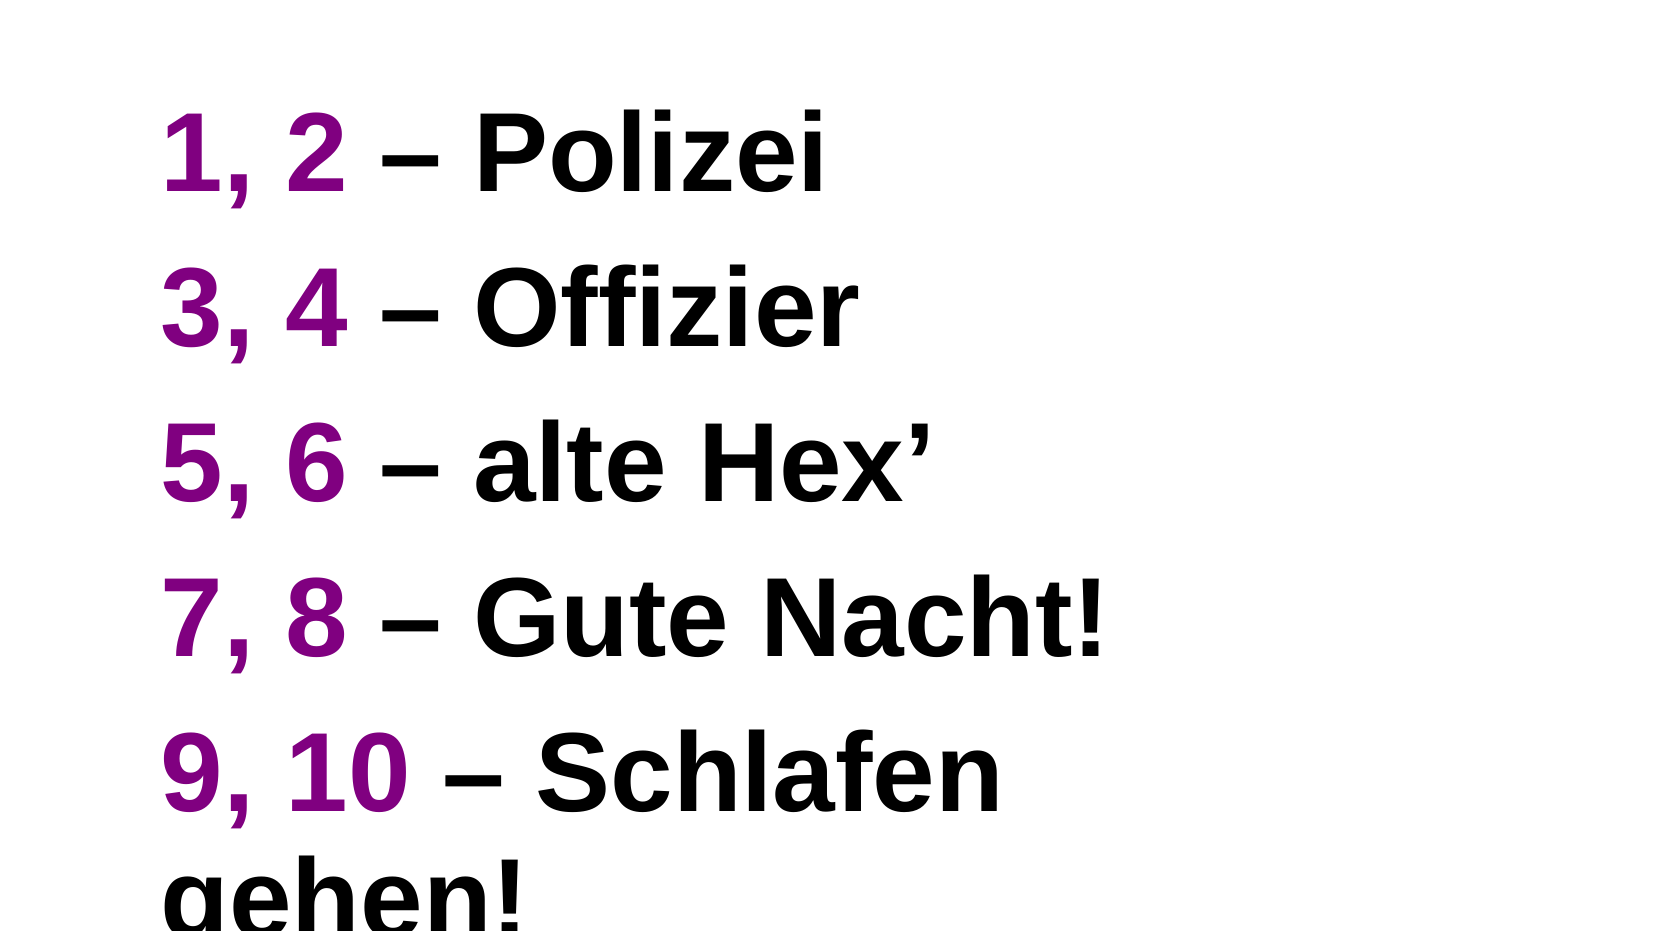

# 1, 2 – Polizei
3, 4 – Offizier
5, 6 – alte Hex’
7, 8 – Gute Nacht!
9, 10 – Schlafen gehen!